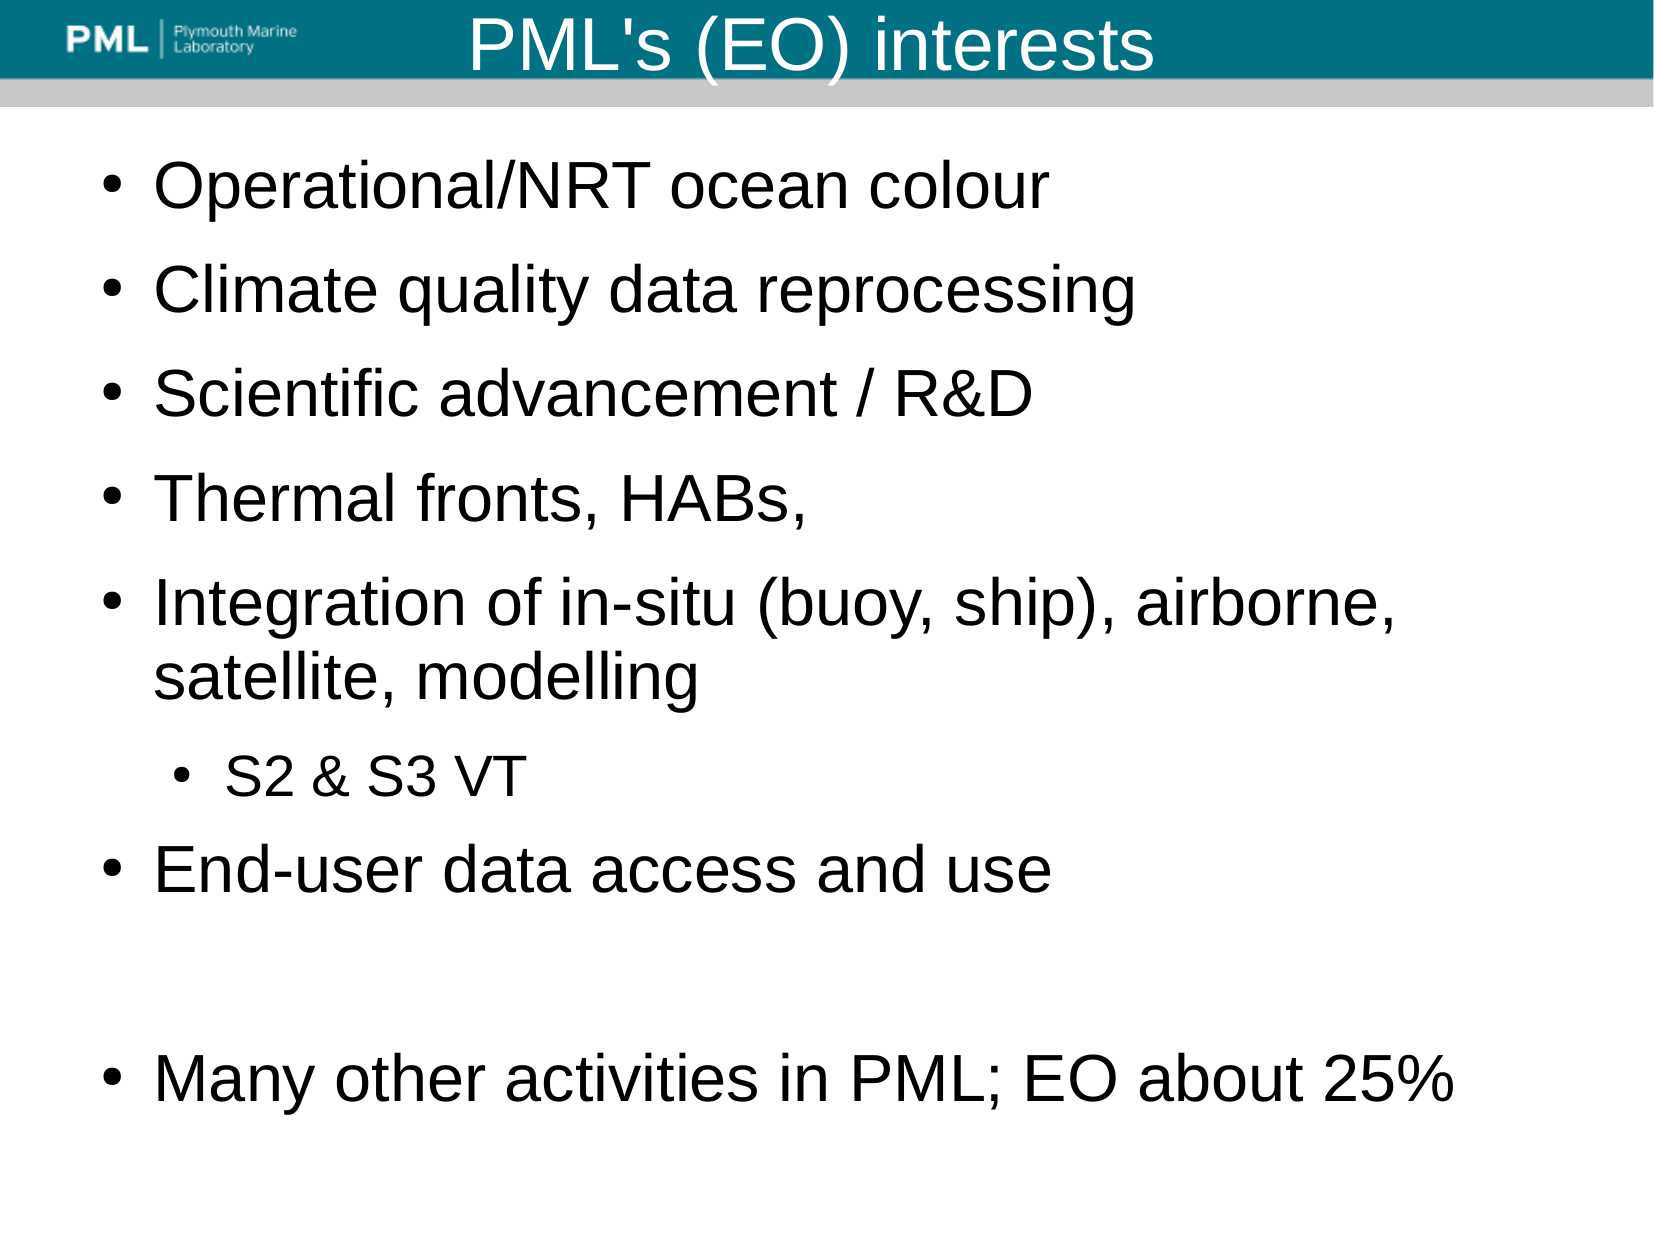

# PML's (EO) interests
Operational/NRT ocean colour
Climate quality data reprocessing
Scientific advancement / R&D
Thermal fronts, HABs,
Integration of in-situ (buoy, ship), airborne, satellite, modelling
S2 & S3 VT
End-user data access and use
Many other activities in PML; EO about 25%